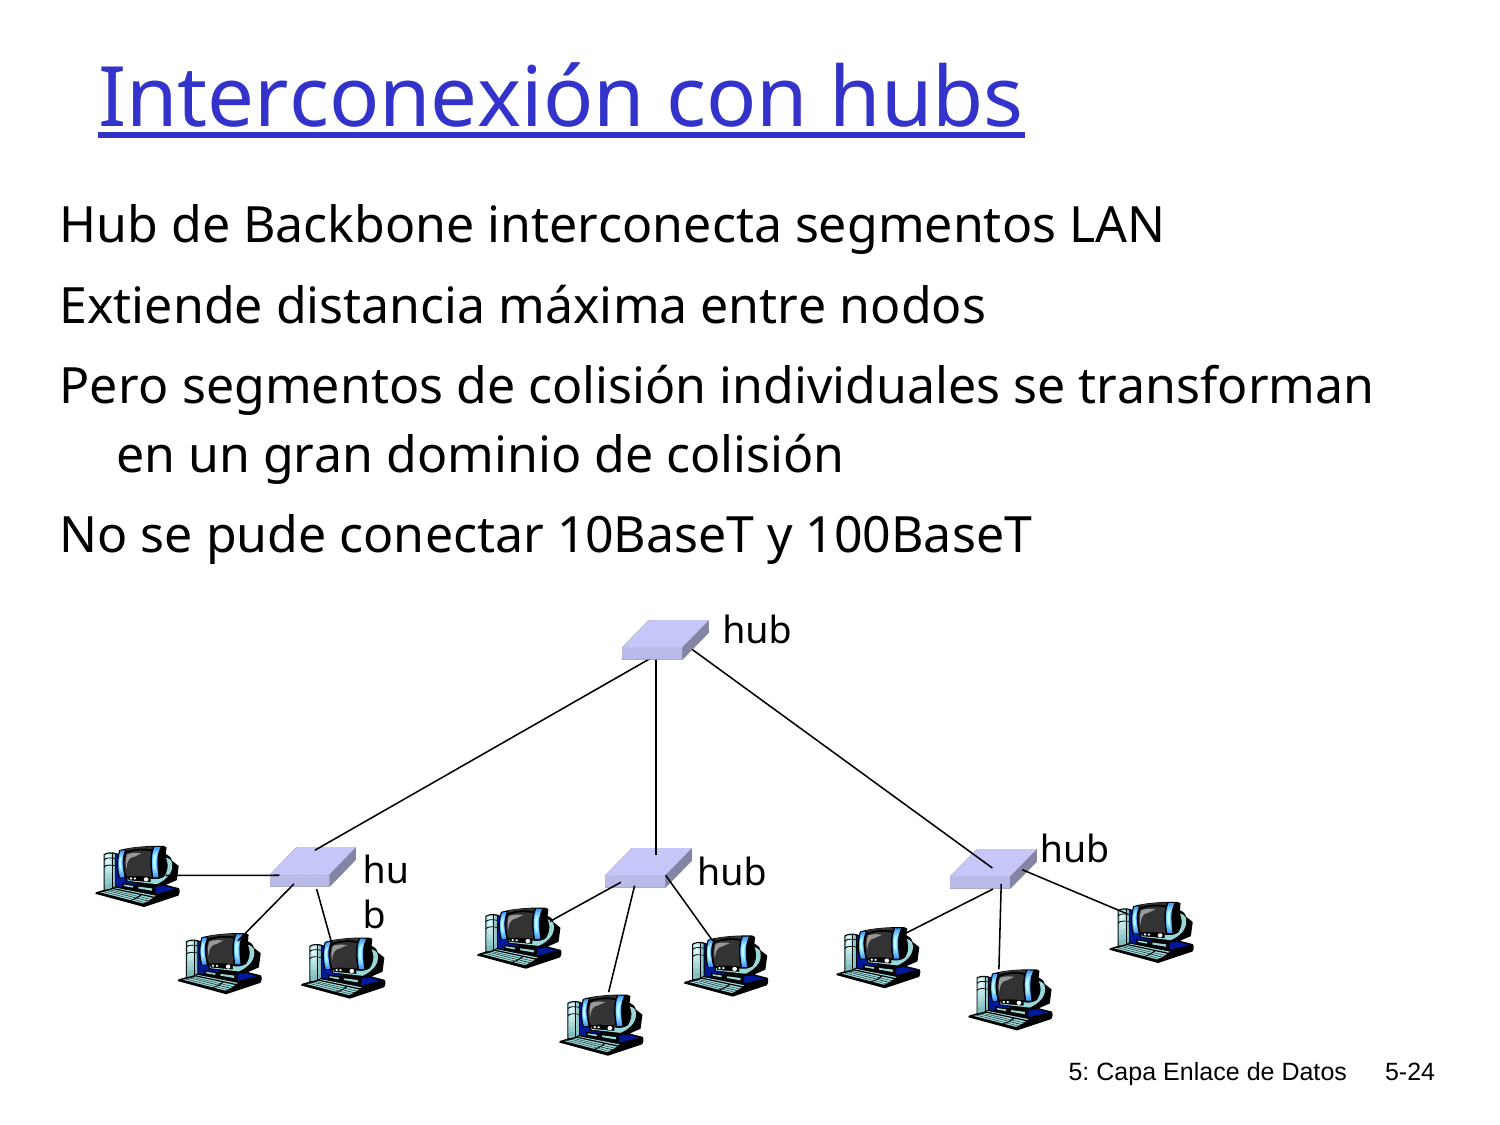

# Interconexión con hubs
Hub de Backbone interconecta segmentos LAN
Extiende distancia máxima entre nodos
Pero segmentos de colisión individuales se transforman en un gran dominio de colisión
No se pude conectar 10BaseT y 100BaseT
hub
hub
hub
hub
24